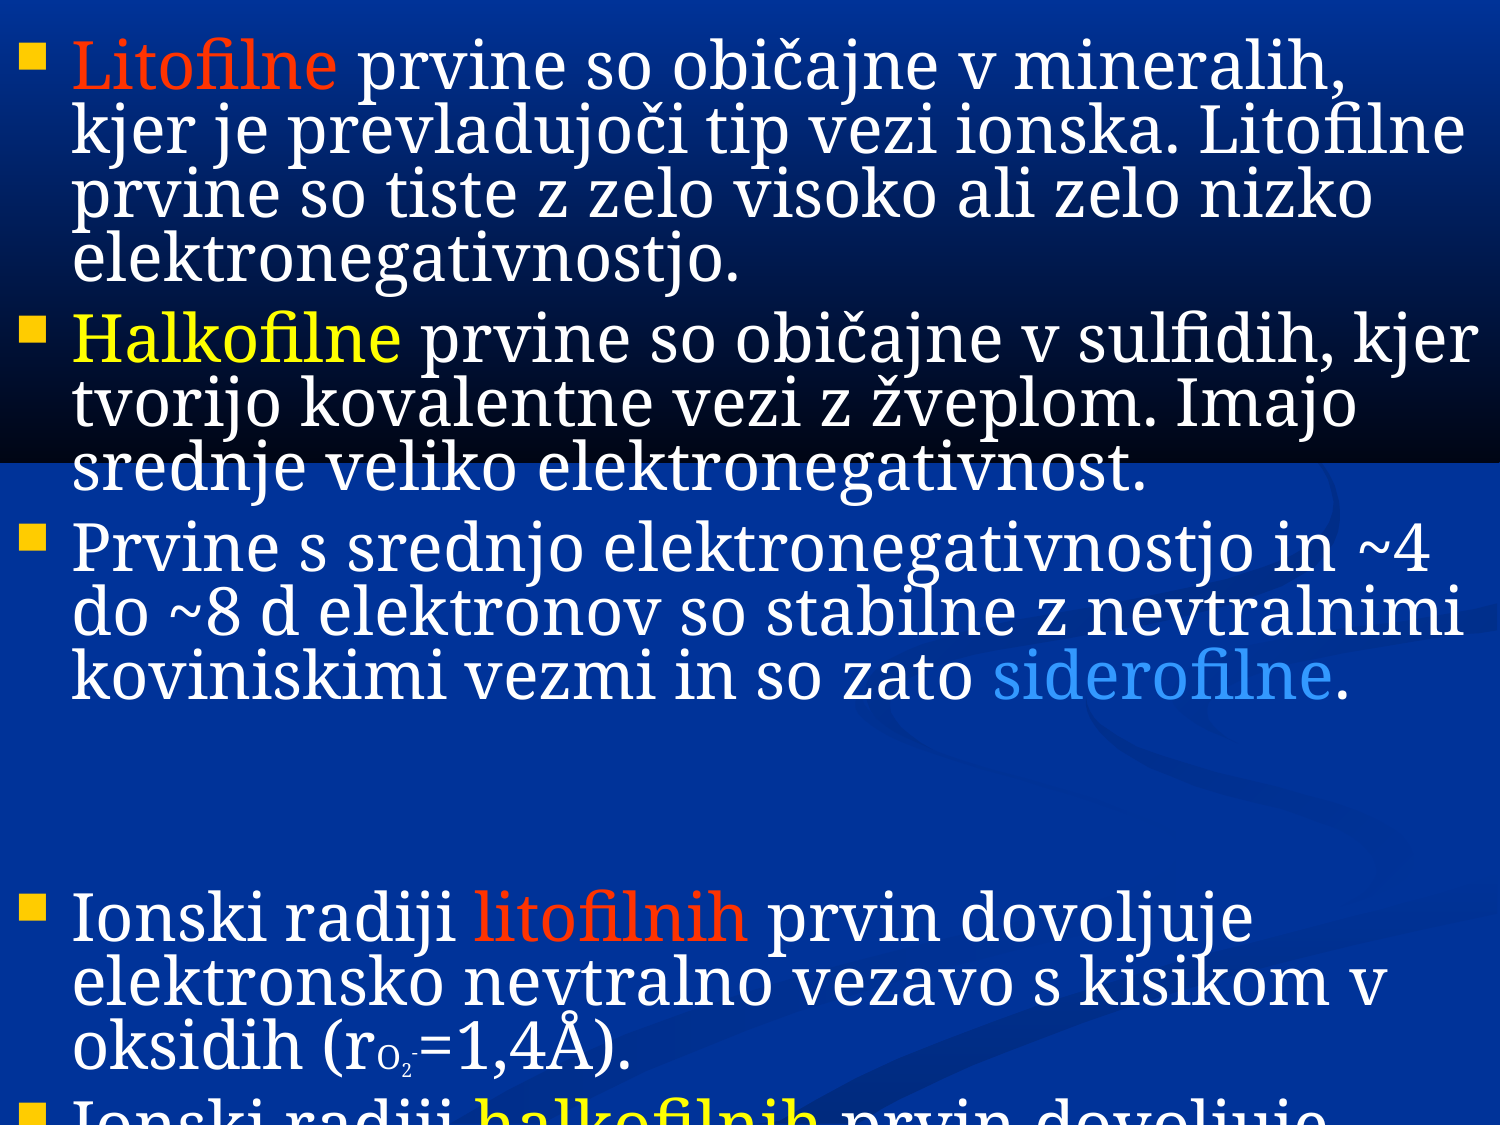

# Litofilne prvine so običajne v mineralih, kjer je prevladujoči tip vezi ionska. Litofilne prvine so tiste z zelo visoko ali zelo nizko elektronegativnostjo.
Halkofilne prvine so običajne v sulfidih, kjer tvorijo kovalentne vezi z žveplom. Imajo srednje veliko elektronegativnost.
Prvine s srednjo elektronegativnostjo in ~4 do ~8 d elektronov so stabilne z nevtralnimi koviniskimi vezmi in so zato siderofilne.
Ionski radiji litofilnih prvin dovoljuje elektronsko nevtralno vezavo s kisikom v oksidih (rO2-=1,4Å).
Ionski radiji halkofilnih prvin dovoljuje elektronsko nevtralno vezavo žveplom vsulfidih (rS2-=1,8Å).